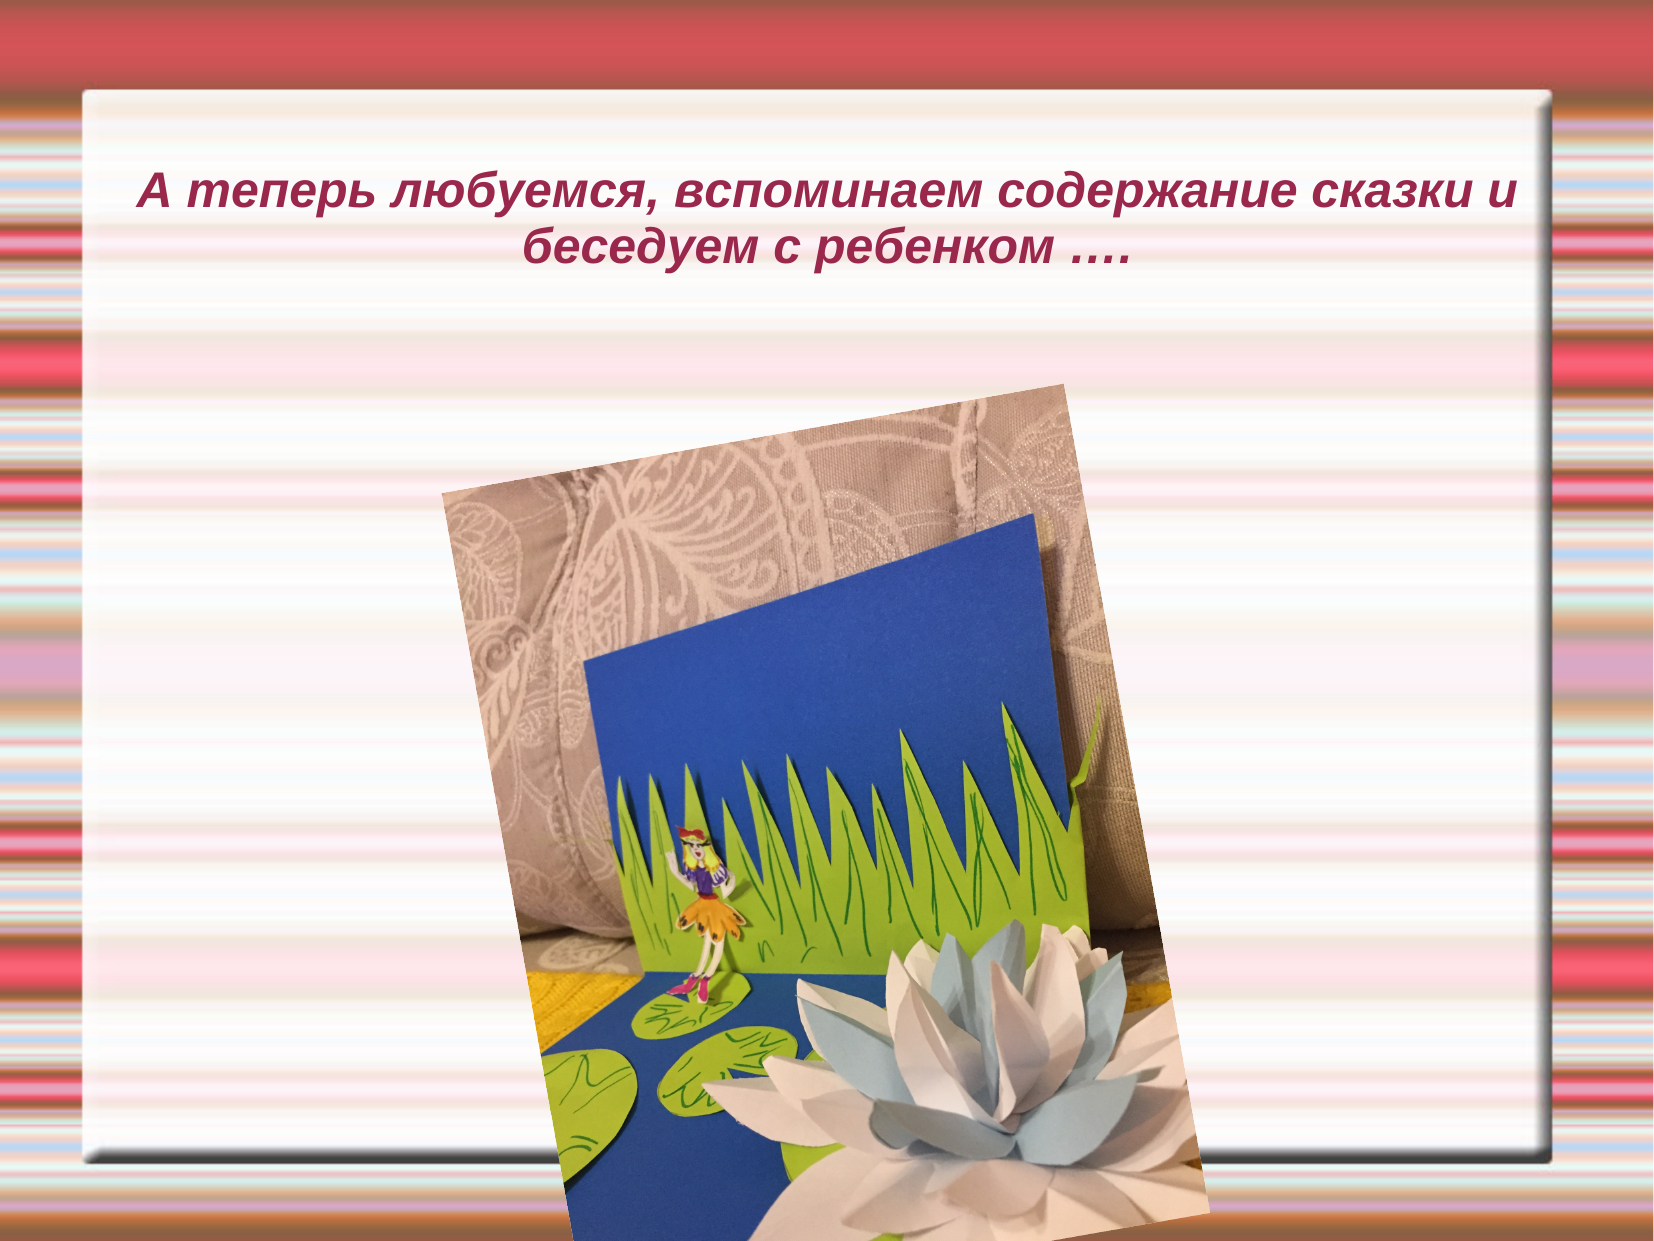

# А теперь любуемся, вспоминаем содержание сказки и беседуем с ребенком ….